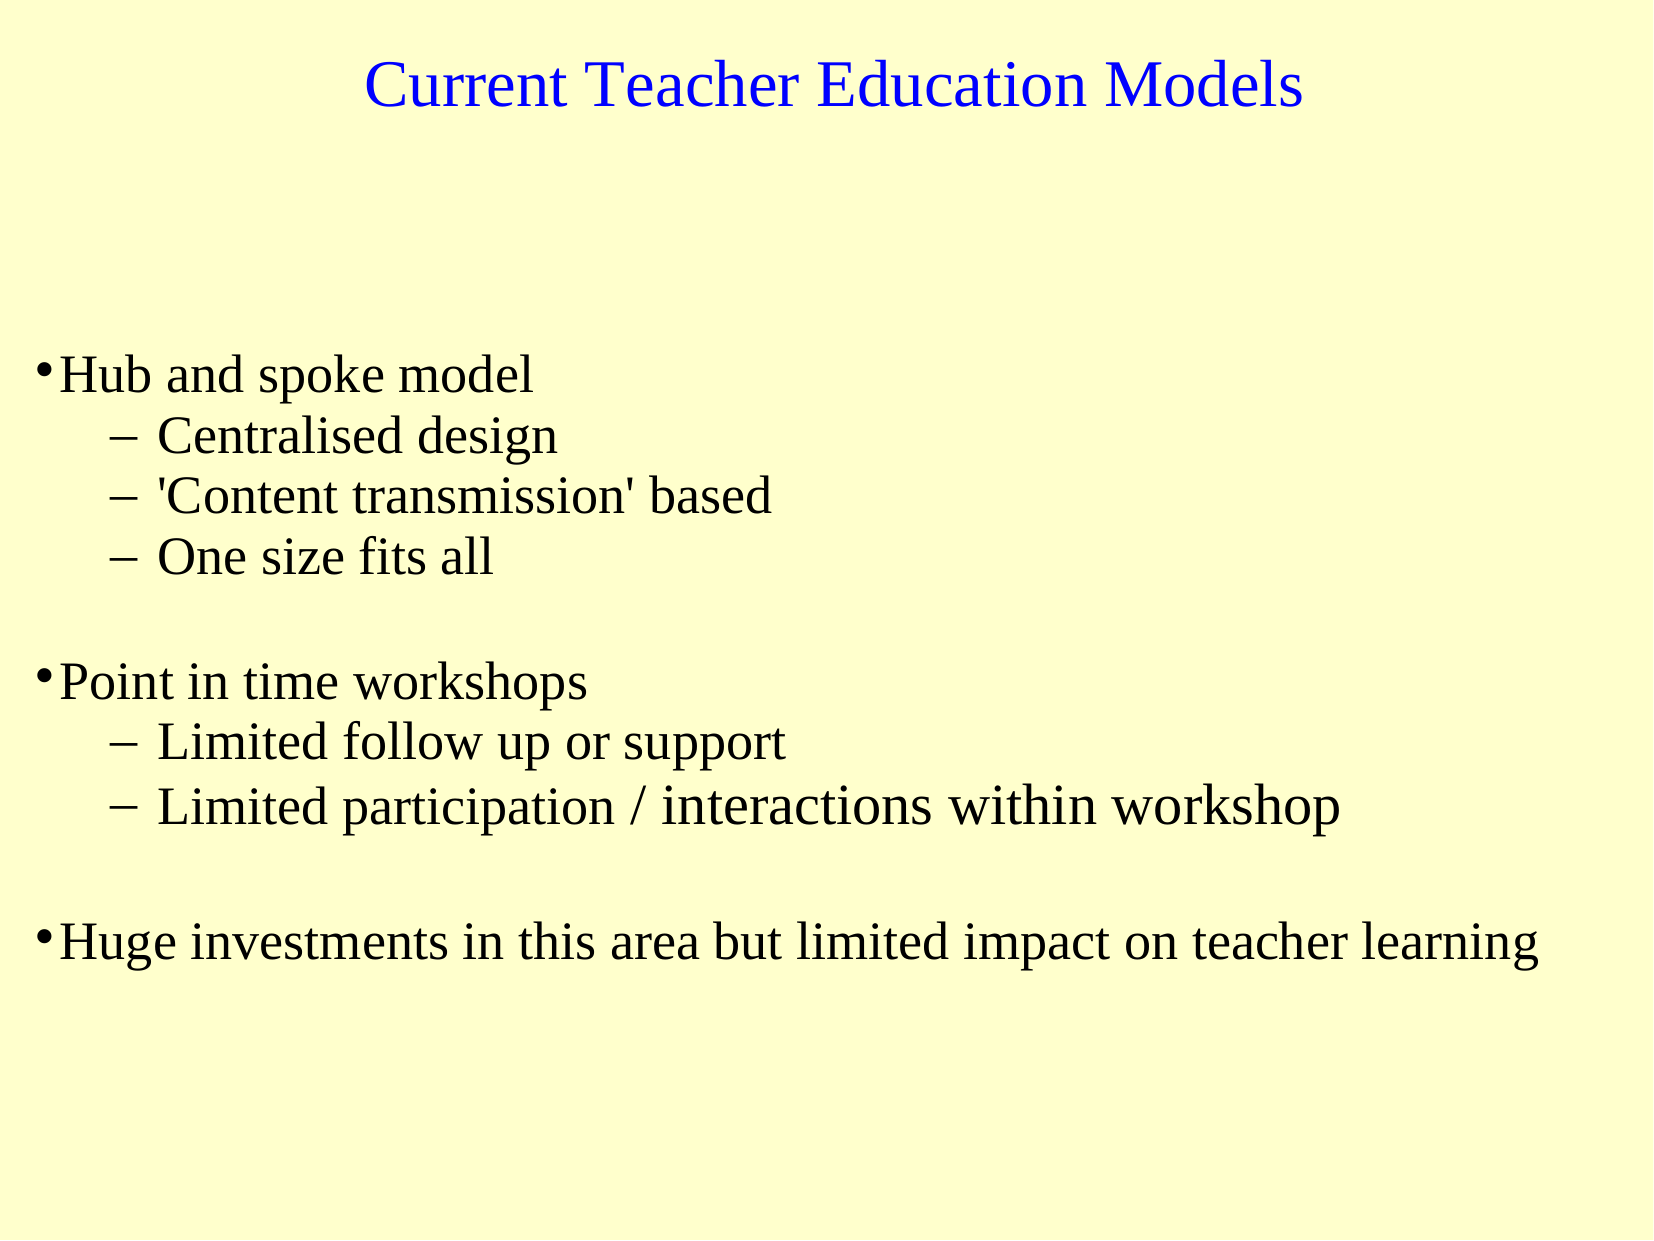

# Current Teacher Education Models
Hub and spoke model
Centralised design
'Content transmission' based
One size fits all
Point in time workshops
Limited follow up or support
Limited participation / interactions within workshop
Huge investments in this area but limited impact on teacher learning